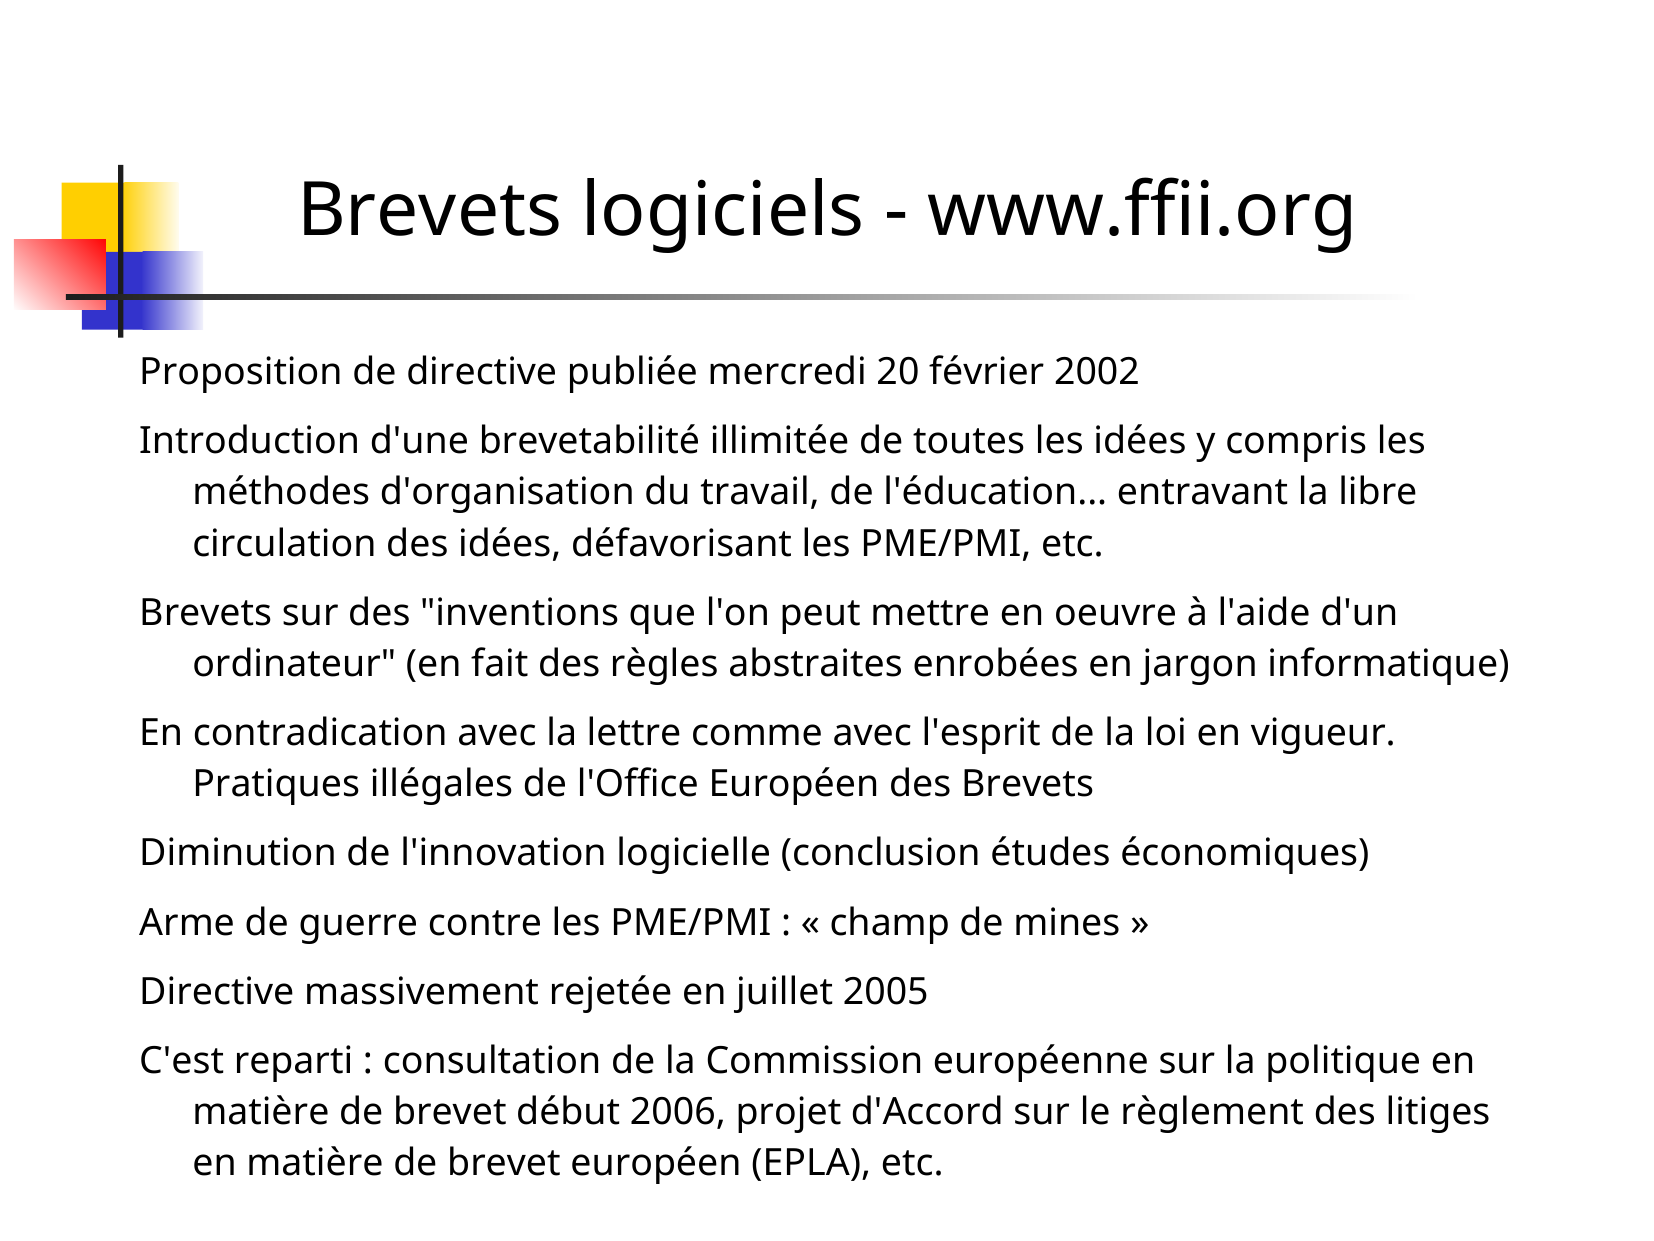

# Brevets logiciels - www.ffii.org
Proposition de directive publiée mercredi 20 février 2002
Introduction d'une brevetabilité illimitée de toutes les idées y compris les méthodes d'organisation du travail, de l'éducation... entravant la libre circulation des idées, défavorisant les PME/PMI, etc.
Brevets sur des "inventions que l'on peut mettre en oeuvre à l'aide d'un ordinateur" (en fait des règles abstraites enrobées en jargon informatique)
En contradication avec la lettre comme avec l'esprit de la loi en vigueur. Pratiques illégales de l'Office Européen des Brevets
Diminution de l'innovation logicielle (conclusion études économiques)
Arme de guerre contre les PME/PMI : « champ de mines »
Directive massivement rejetée en juillet 2005
C'est reparti : consultation de la Commission européenne sur la politique en matière de brevet début 2006, projet d'Accord sur le règlement des litiges en matière de brevet européen (EPLA), etc.